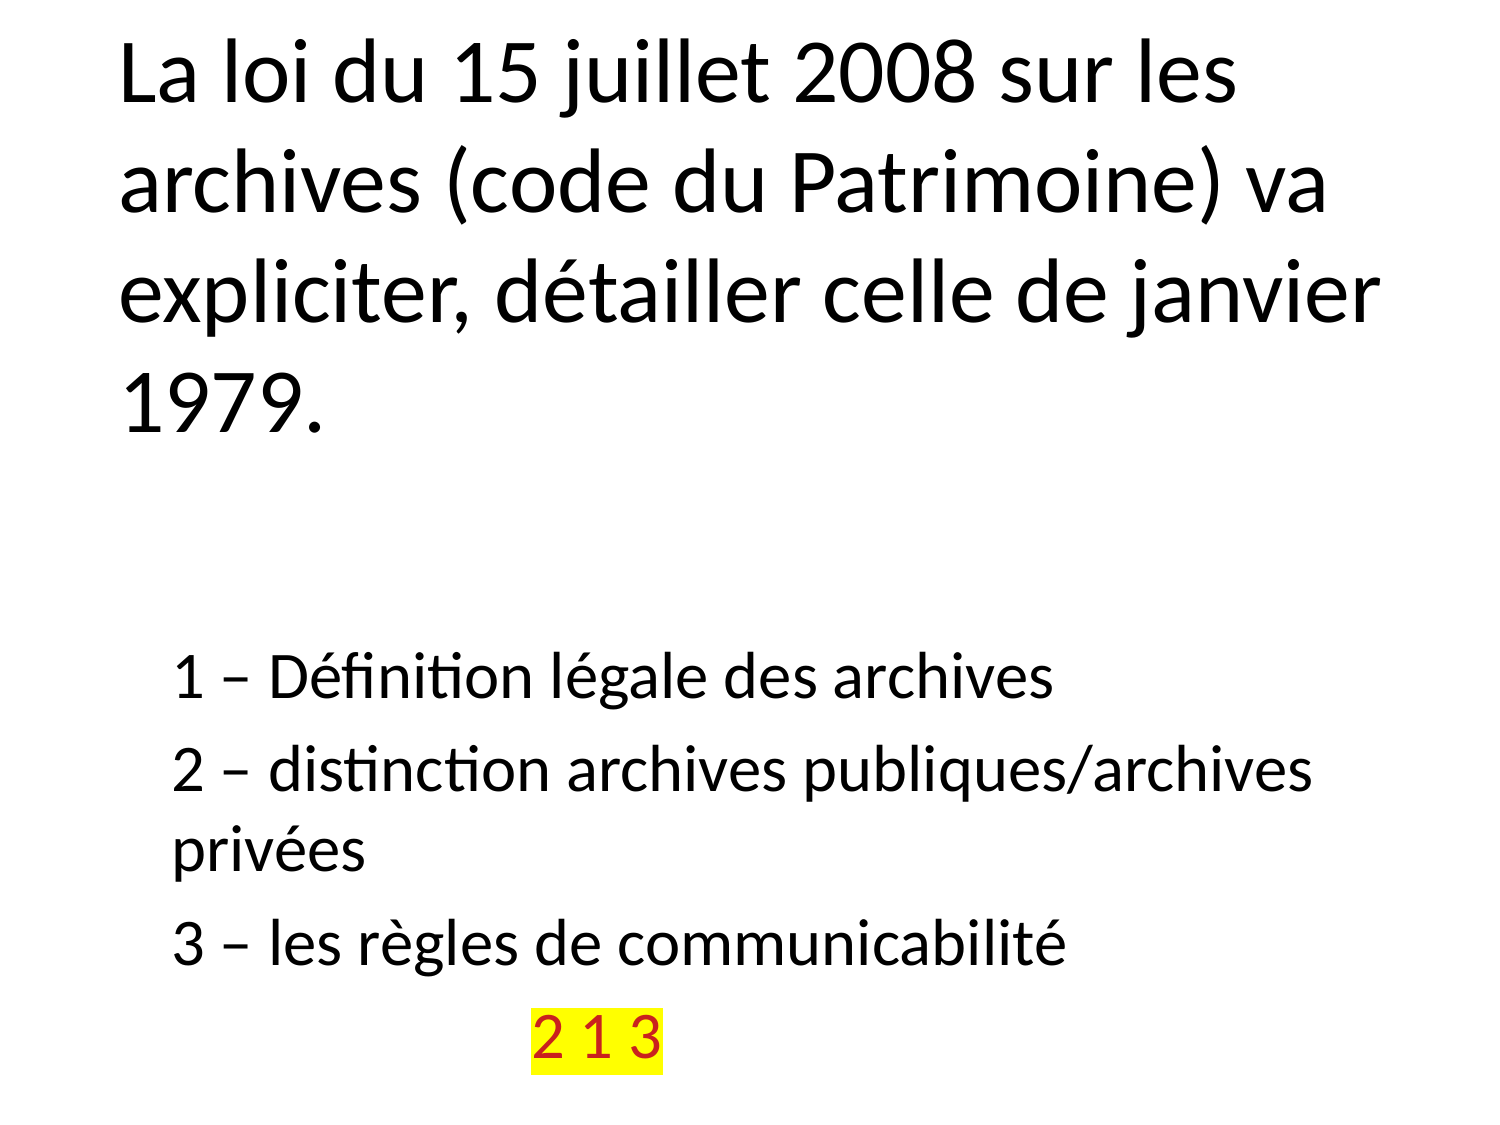

# La loi du 15 juillet 2008 sur les archives (code du Patrimoine) va expliciter, détailler celle de janvier 1979.
1 – Définition légale des archives
2 – distinction archives publiques/archives privées
3 – les règles de communicabilité
 2 1 3